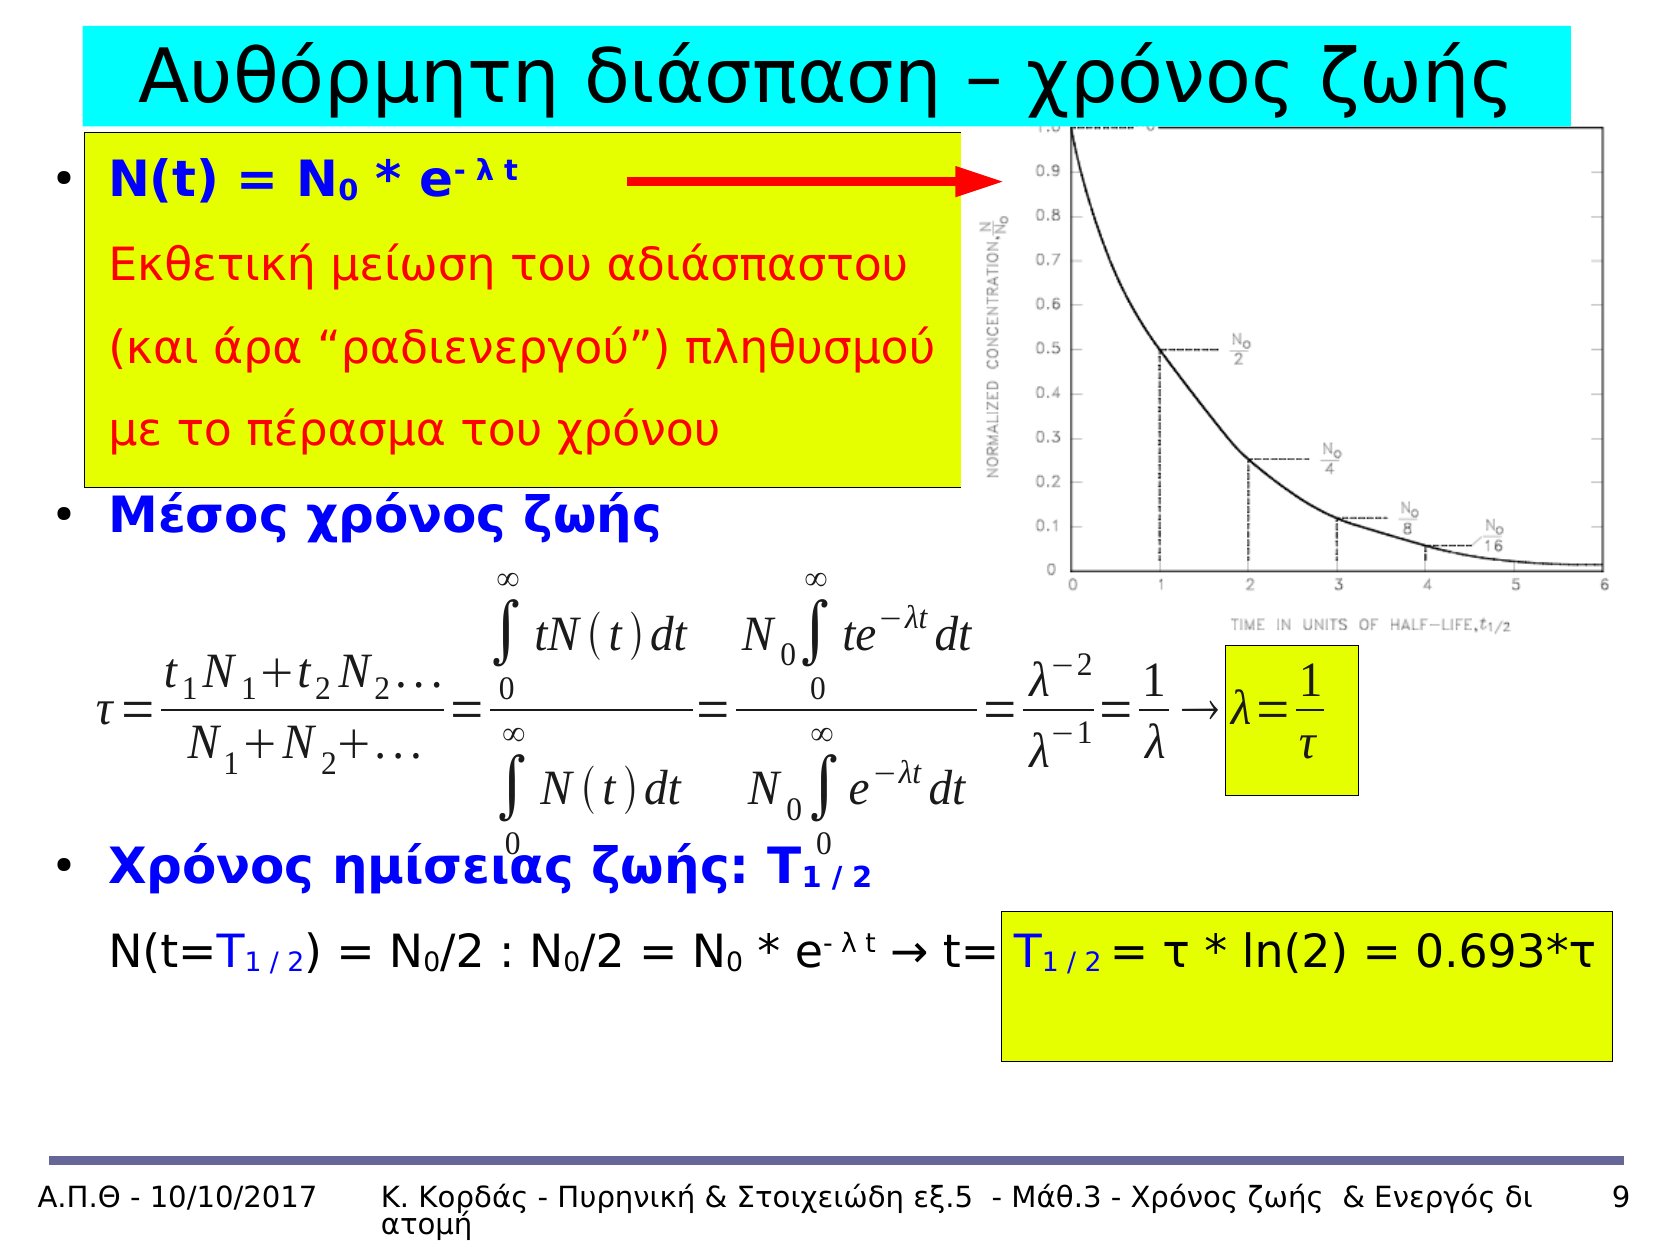

# Αυθόρμητη διάσπαση – χρόνος ζωής
N(t) = N0 * e- λ t
Εκθετική μείωση του αδιάσπαστου
(και άρα “ραδιενεργού”) πληθυσμού
με το πέρασμα του χρόνου
Μέσος χρόνος ζωής
Χρόνος ημίσειας ζωής: T1 / 2
N(t=T1 / 2) = Ν0/2 : Ν0/2 = Ν0 * e- λ t → t= T1 / 2 = τ * ln(2) = 0.693*τ
Α.Π.Θ - 10/10/2017
Κ. Κορδάς - Πυρηνική & Στοιχειώδη εξ.5 - Μάθ.3 - Χρόνος ζωής & Ενεργός διατομή
9